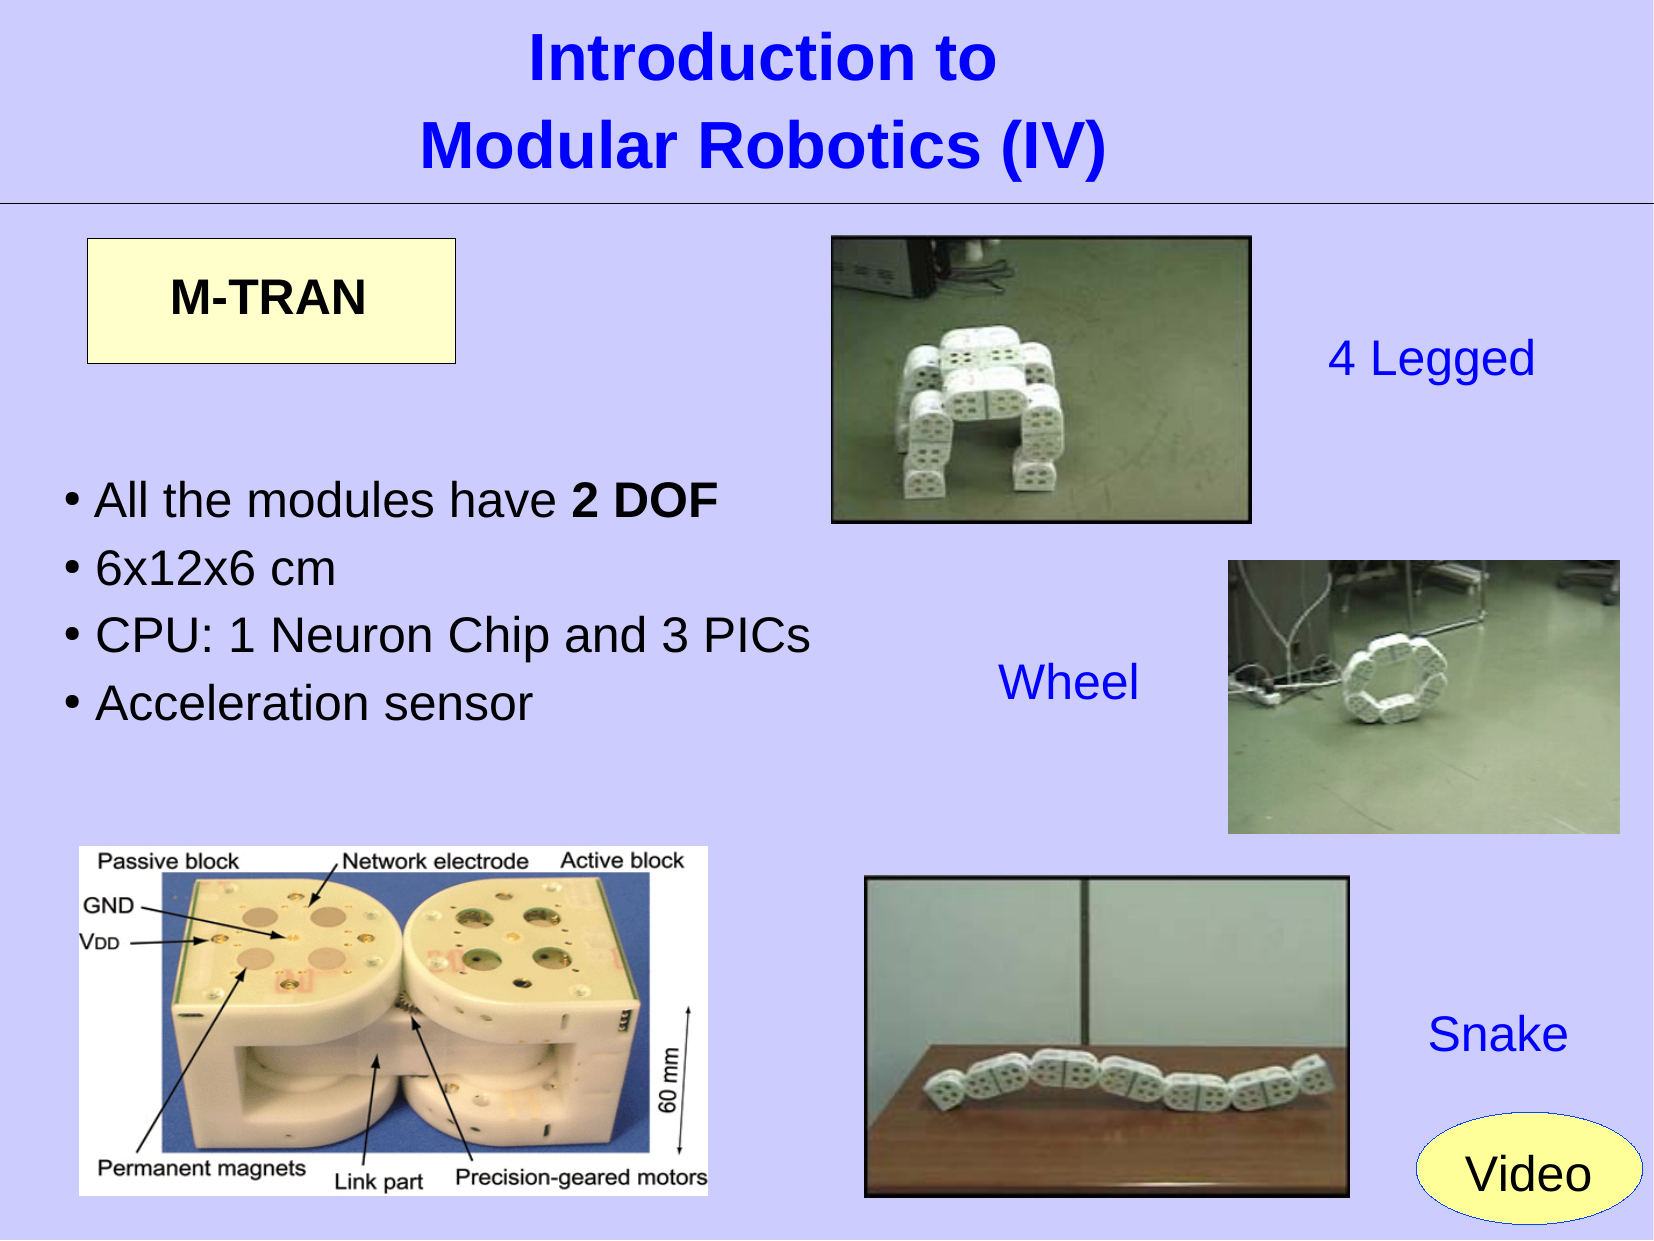

# Introduction to Modular Robotics (IV)
M-TRAN
4 Legged
 All the modules have 2 DOF
 6x12x6 cm
 CPU: 1 Neuron Chip and 3 PICs
 Acceleration sensor
Wheel
Snake
Video